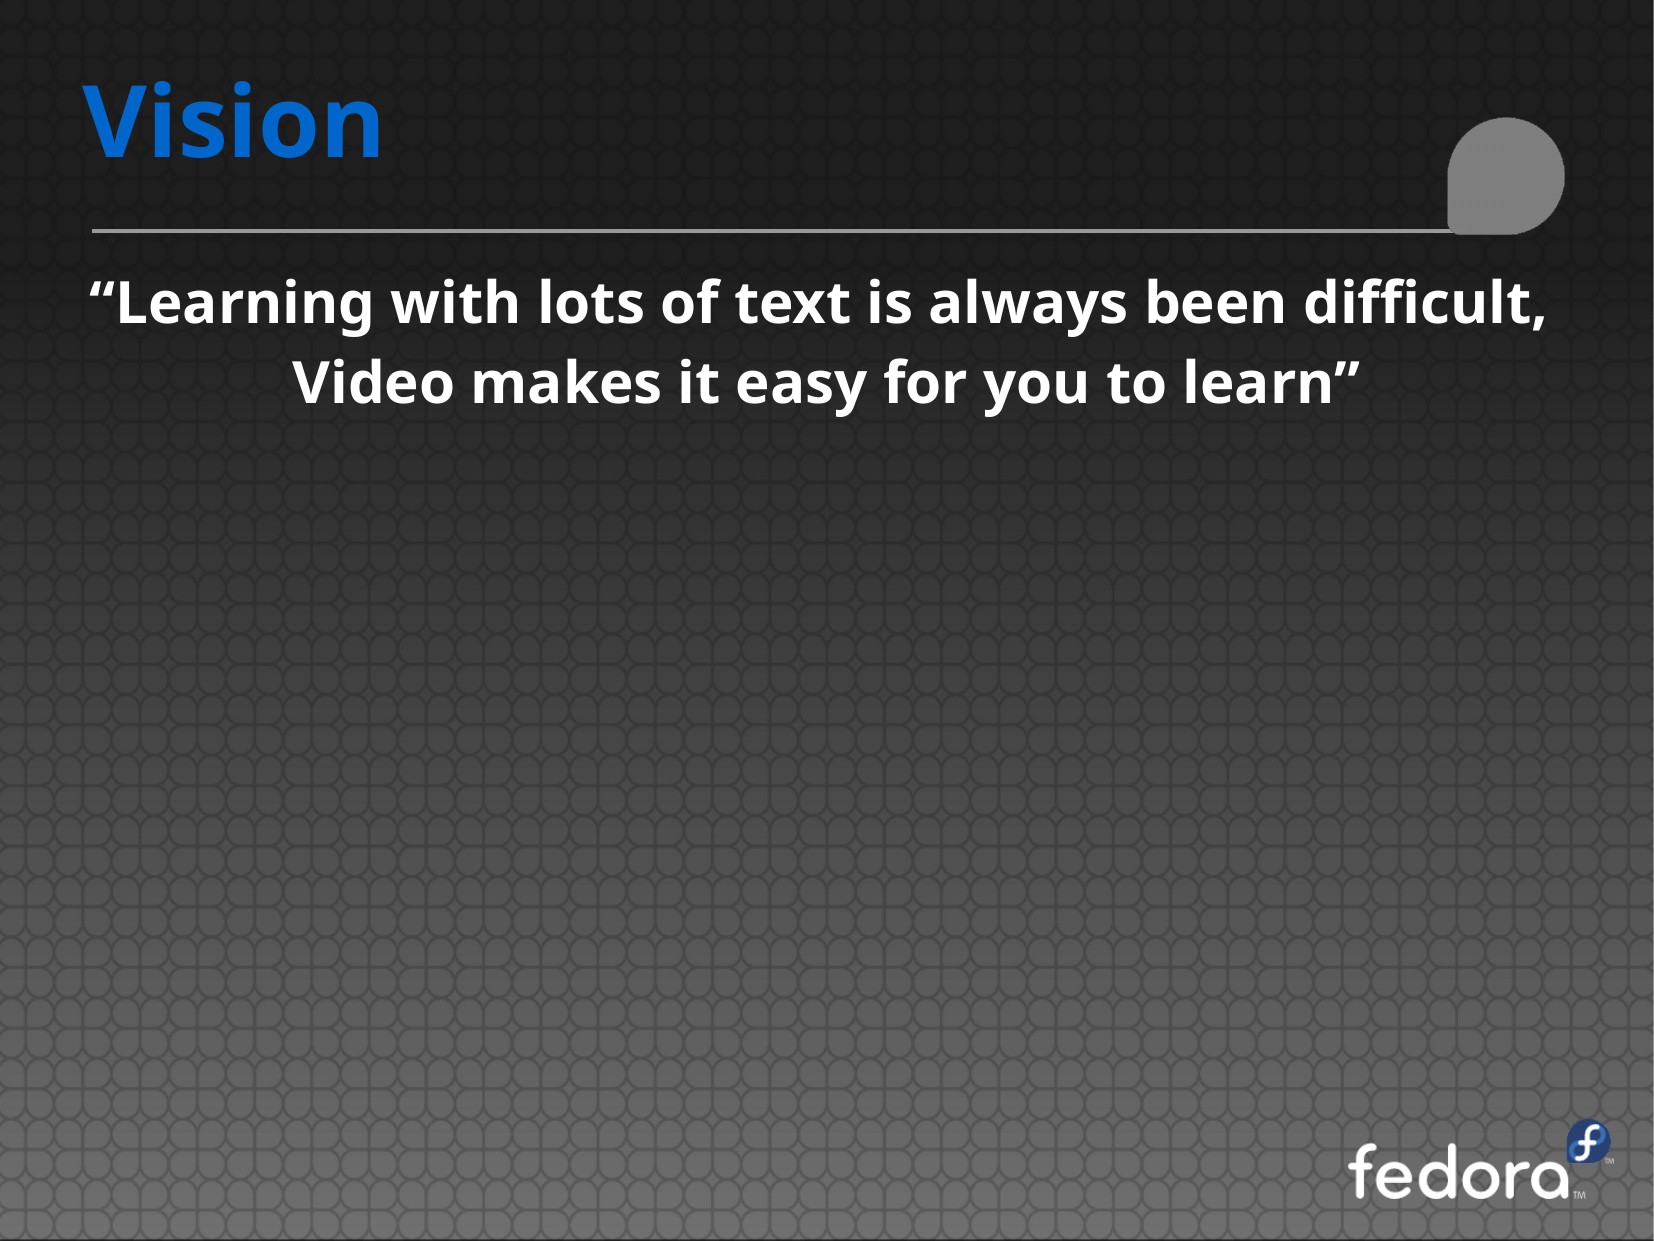

# Vision
“Learning with lots of text is always been difficult,
Video makes it easy for you to learn”